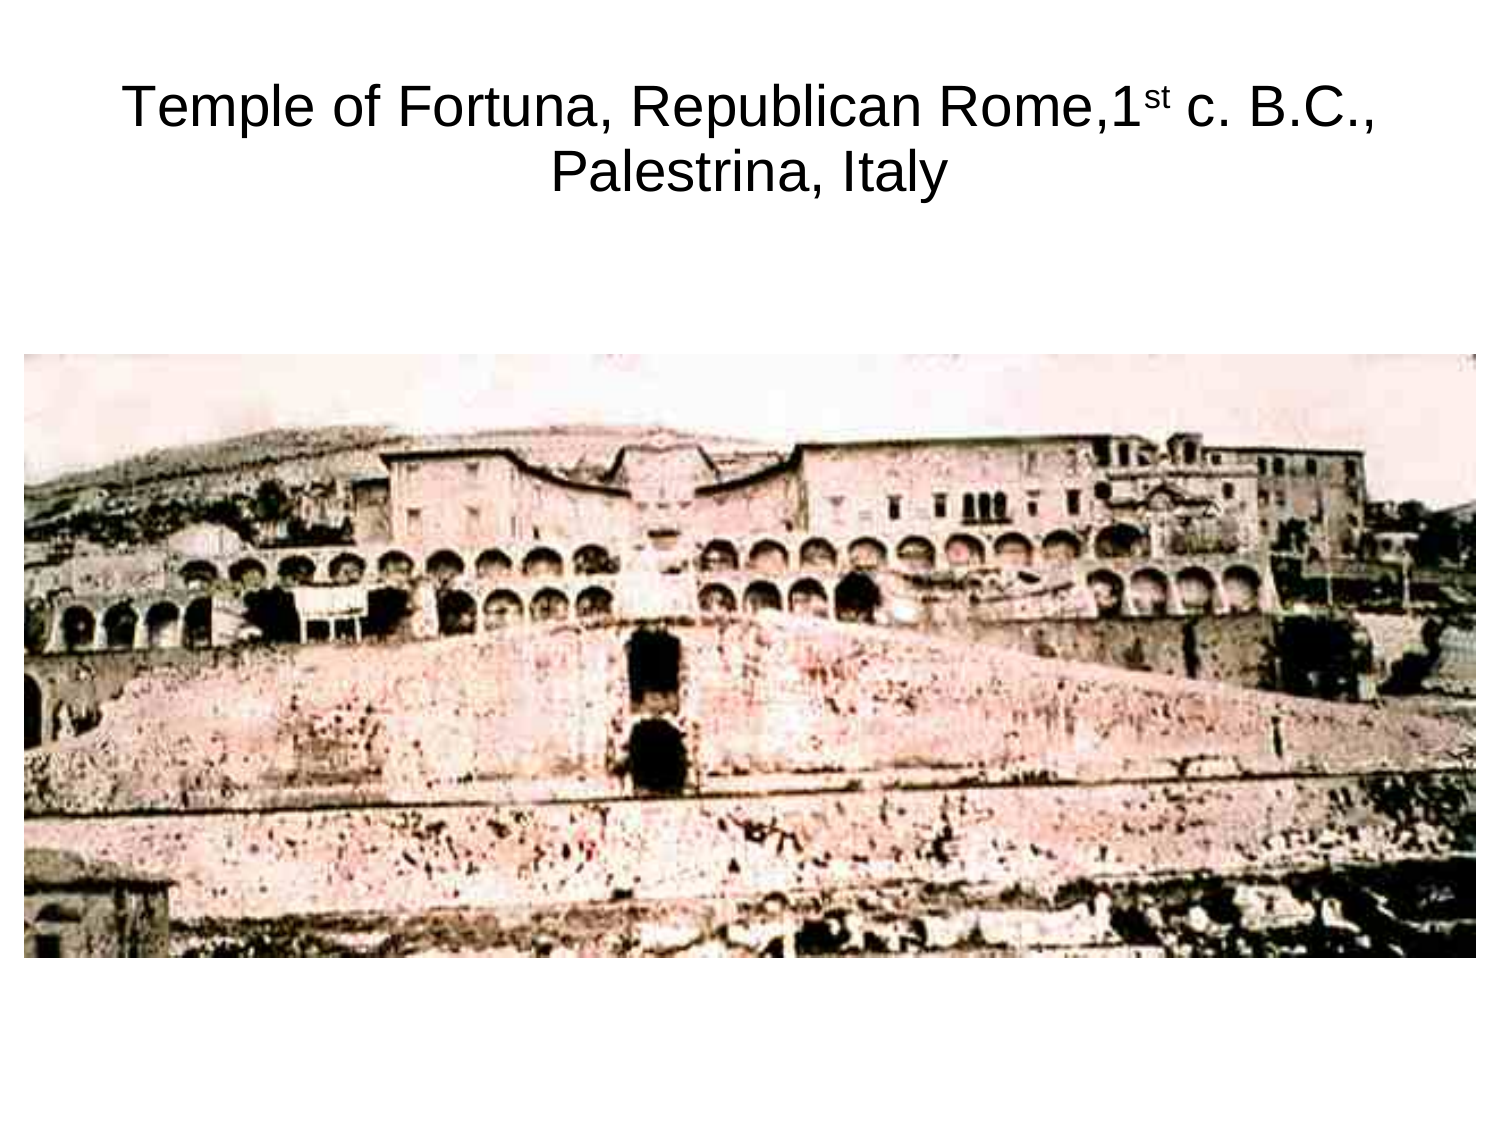

# Temple of Fortuna, Republican Rome,1st c. B.C., Palestrina, Italy